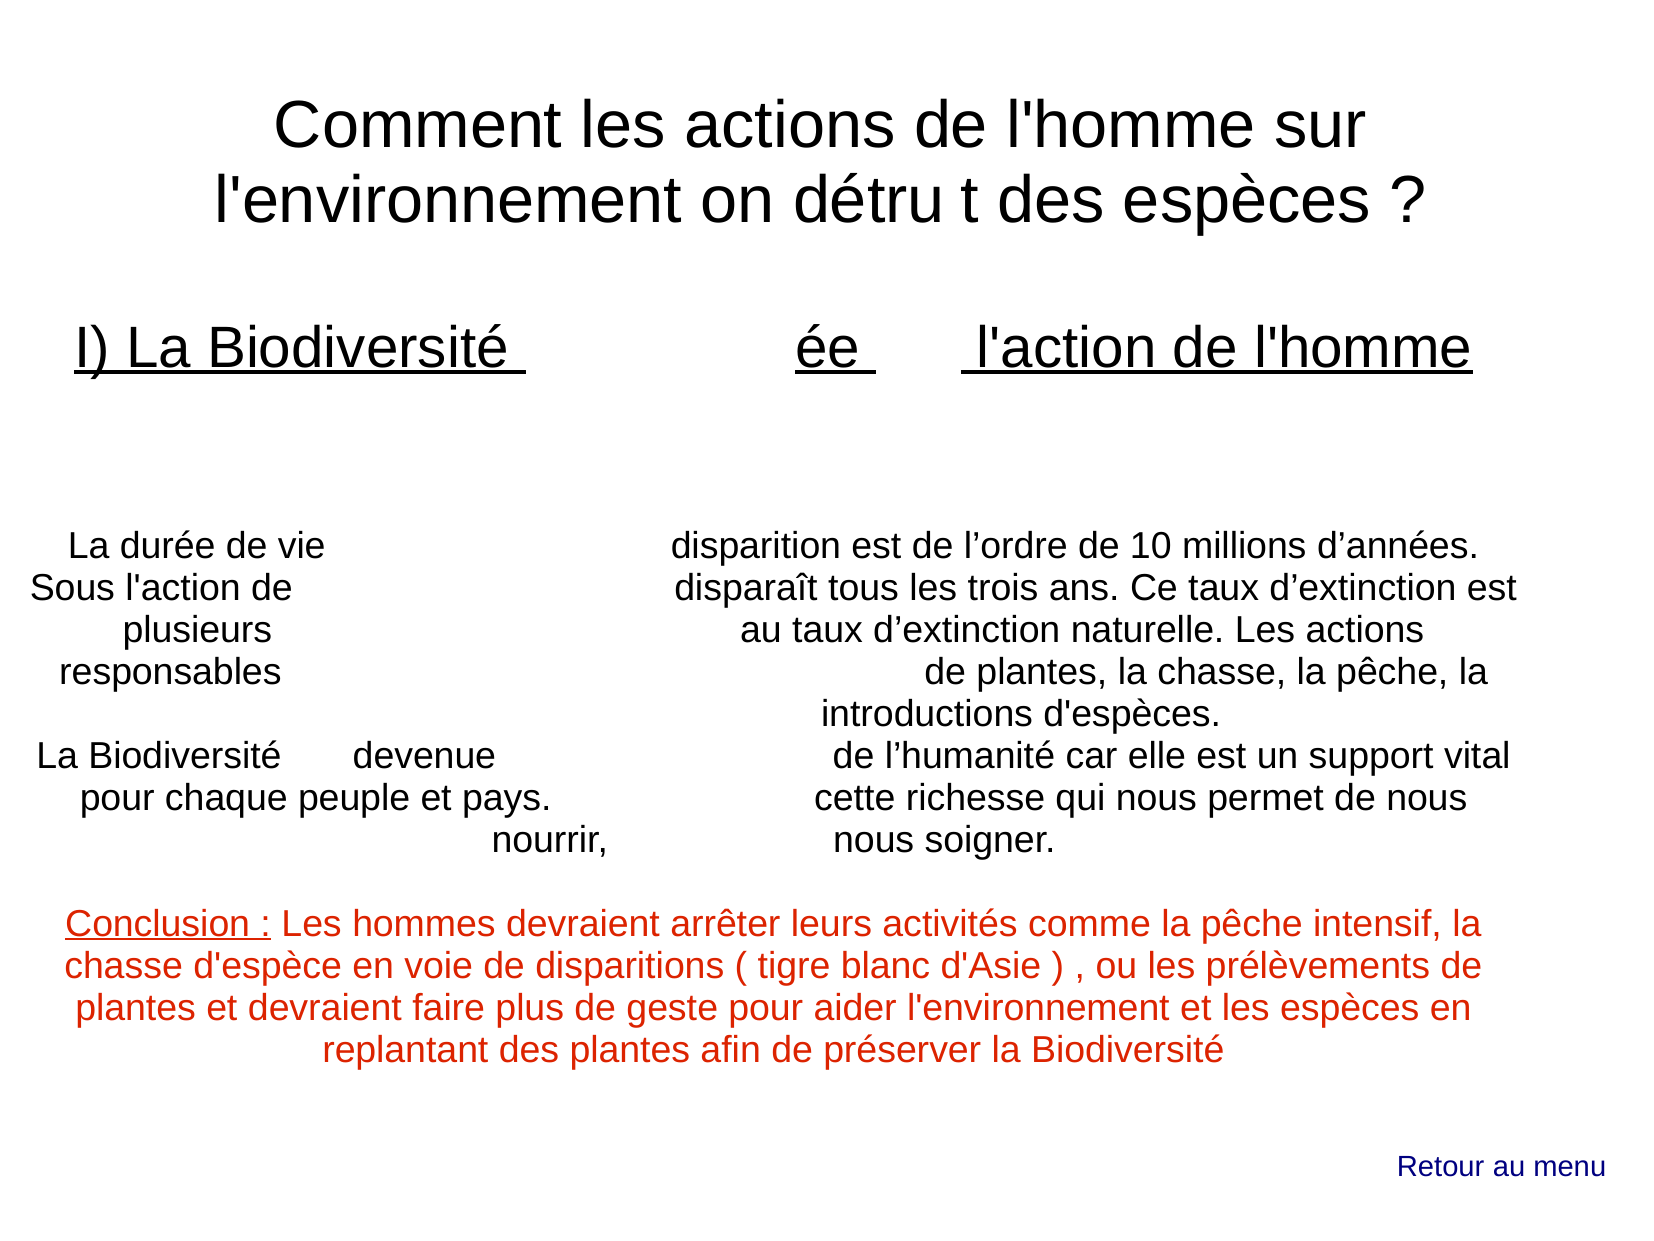

# Comment les actions de l'homme sur l'environnement on détruit des espèces ?
I) La Biodiversité est menacée par l'action de l'homme
La durée de vie d’une espèce avant disparition est de l’ordre de 10 millions d’années. Sous l'action de l'Homme, une espèce disparaît tous les trois ans. Ce taux d’extinction est plusieurs centaines de fois supérieur au taux d’extinction naturelle. Les actions responsables des extinctions sont les prélèvements de plantes, la chasse, la pêche, la destruction des habitats et les introductions d'espèces.
La Biodiversité est devenue patrimoine mondial de l’humanité car elle est un support vital pour chaque peuple et pays. Il faut protéger cette richesse qui nous permet de nous nourrir, nous vêtir et nous soigner.
Conclusion : Les hommes devraient arrêter leurs activités comme la pêche intensif, la chasse d'espèce en voie de disparitions ( tigre blanc d'Asie ) , ou les prélèvements de plantes et devraient faire plus de geste pour aider l'environnement et les espèces en replantant des plantes afin de préserver la Biodiversité
Retour au menu